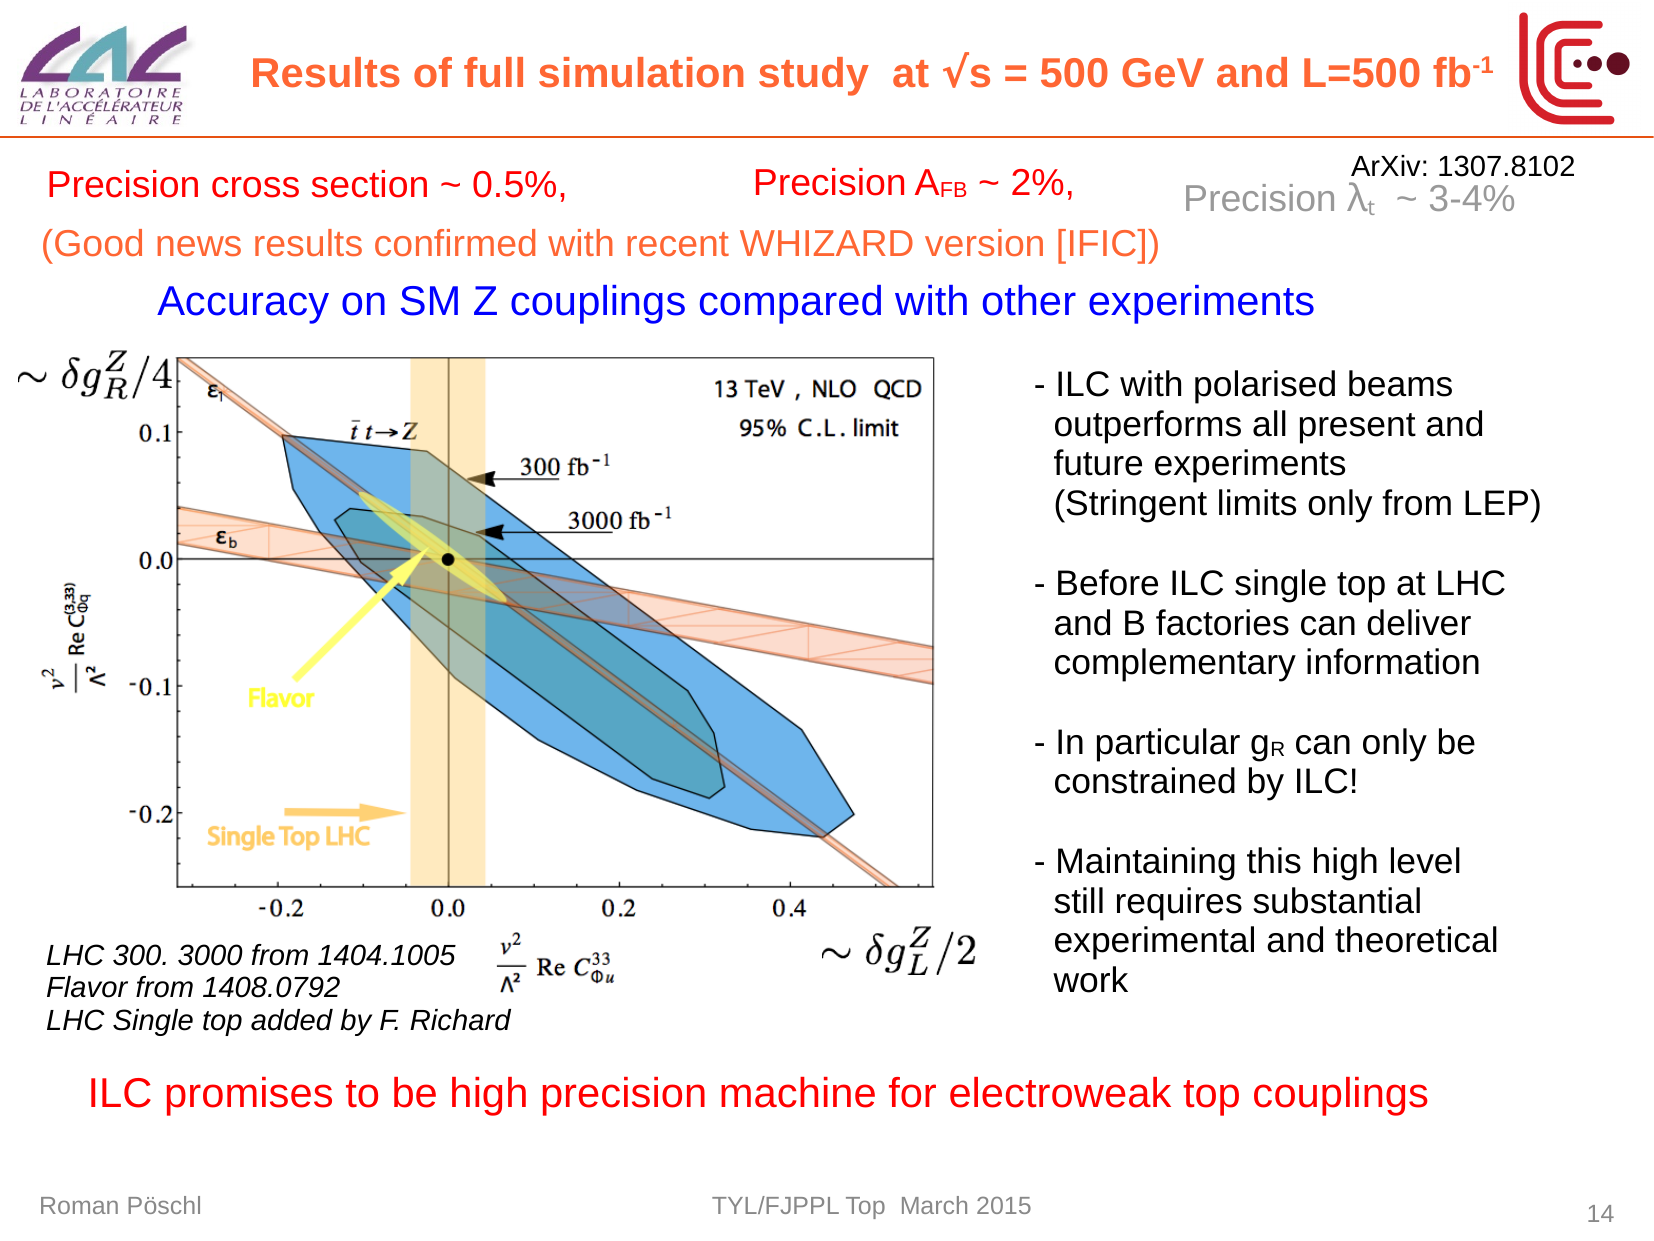

# Results of full simulation study at √s = 500 GeV and L=500 fb-1
ArXiv: 1307.8102
Precision AFB ~ 2%,
Precision cross section ~ 0.5%,
Precision λt ~ 3-4%
(Good news results confirmed with recent WHIZARD version [IFIC])
Accuracy on SM Z couplings compared with other experiments
- ILC with polarised beams
 outperforms all present and
 future experiments
 (Stringent limits only from LEP)
- Before ILC single top at LHC
 and B factories can deliver
 complementary information
- In particular gR can only be
 constrained by ILC!
- Maintaining this high level
 still requires substantial
 experimental and theoretical
 work
LHC 300. 3000 from 1404.1005
Flavor from 1408.0792
LHC Single top added by F. Richard
ILC promises to be high precision machine for electroweak top couplings